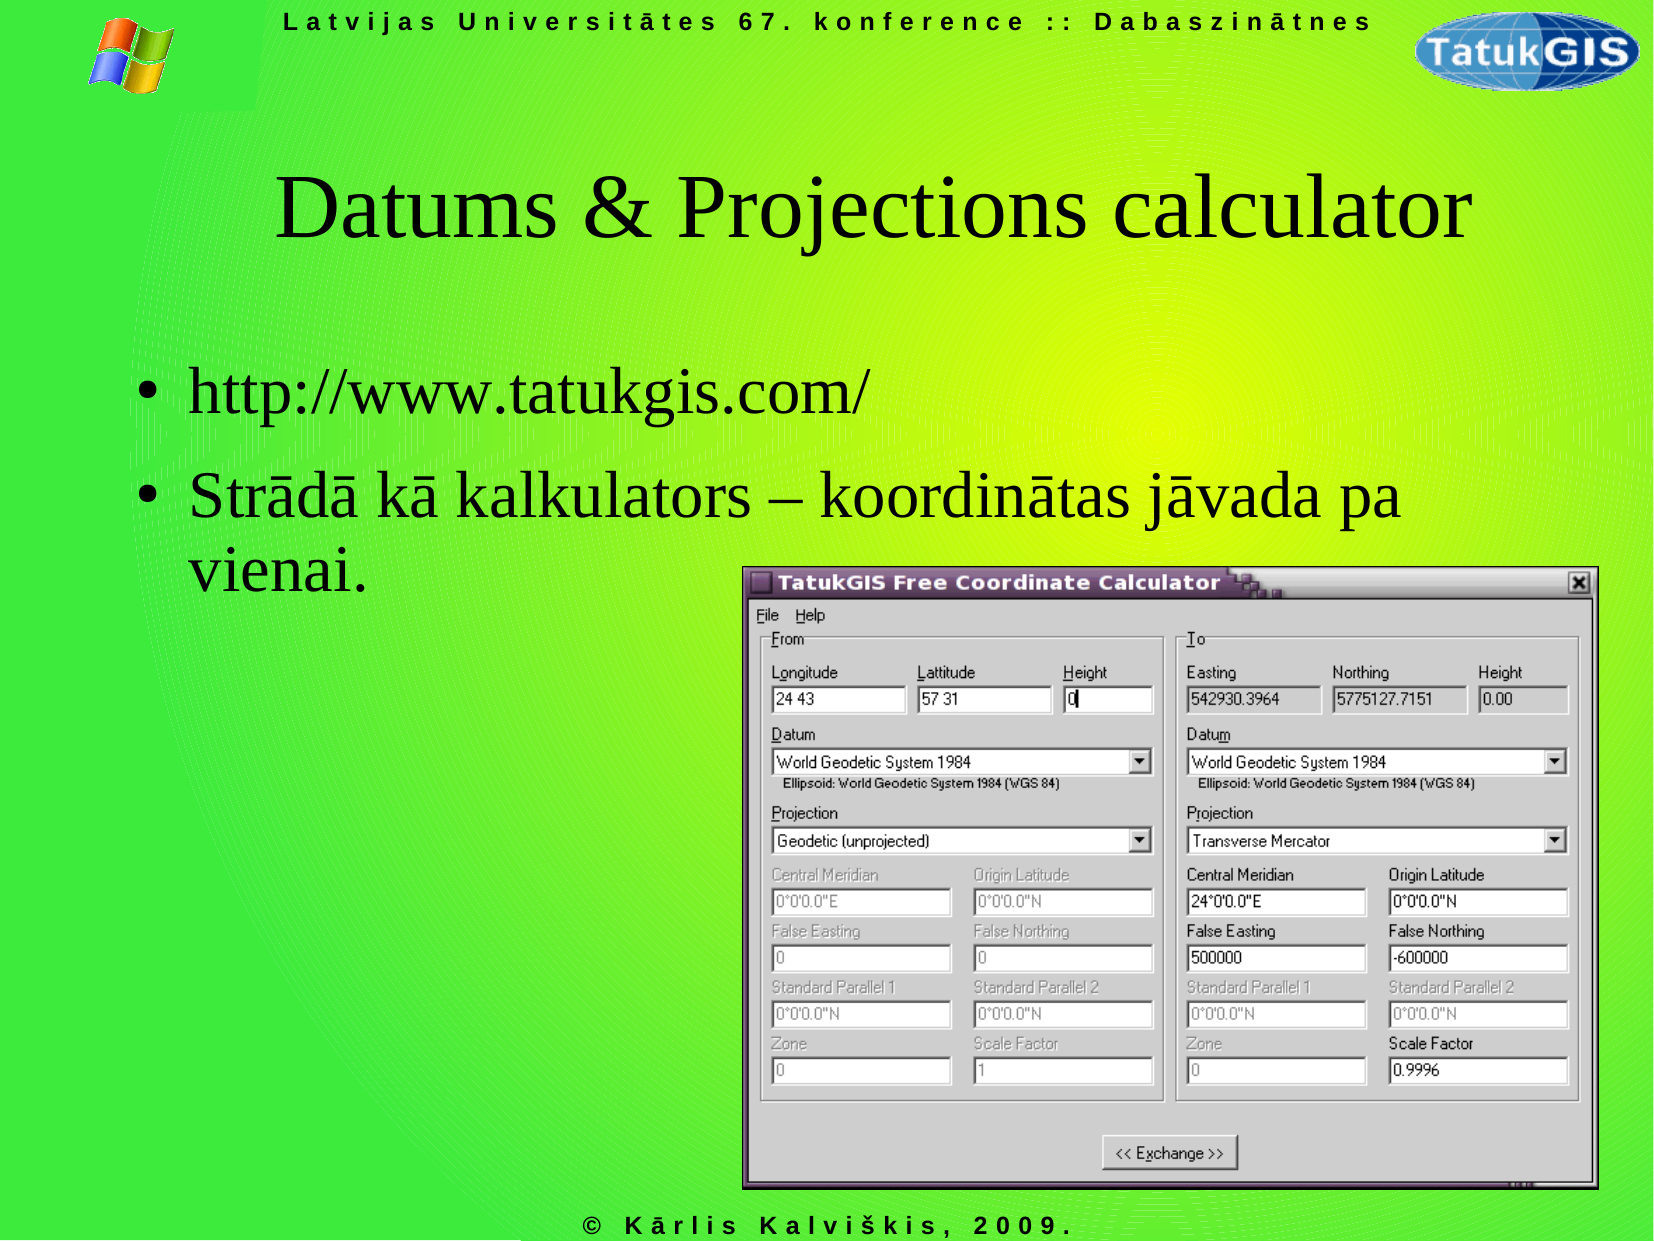

# Datums & Projections calculator
http://www.tatukgis.com/
Strādā kā kalkulators – koordinātas jāvada pa vienai.